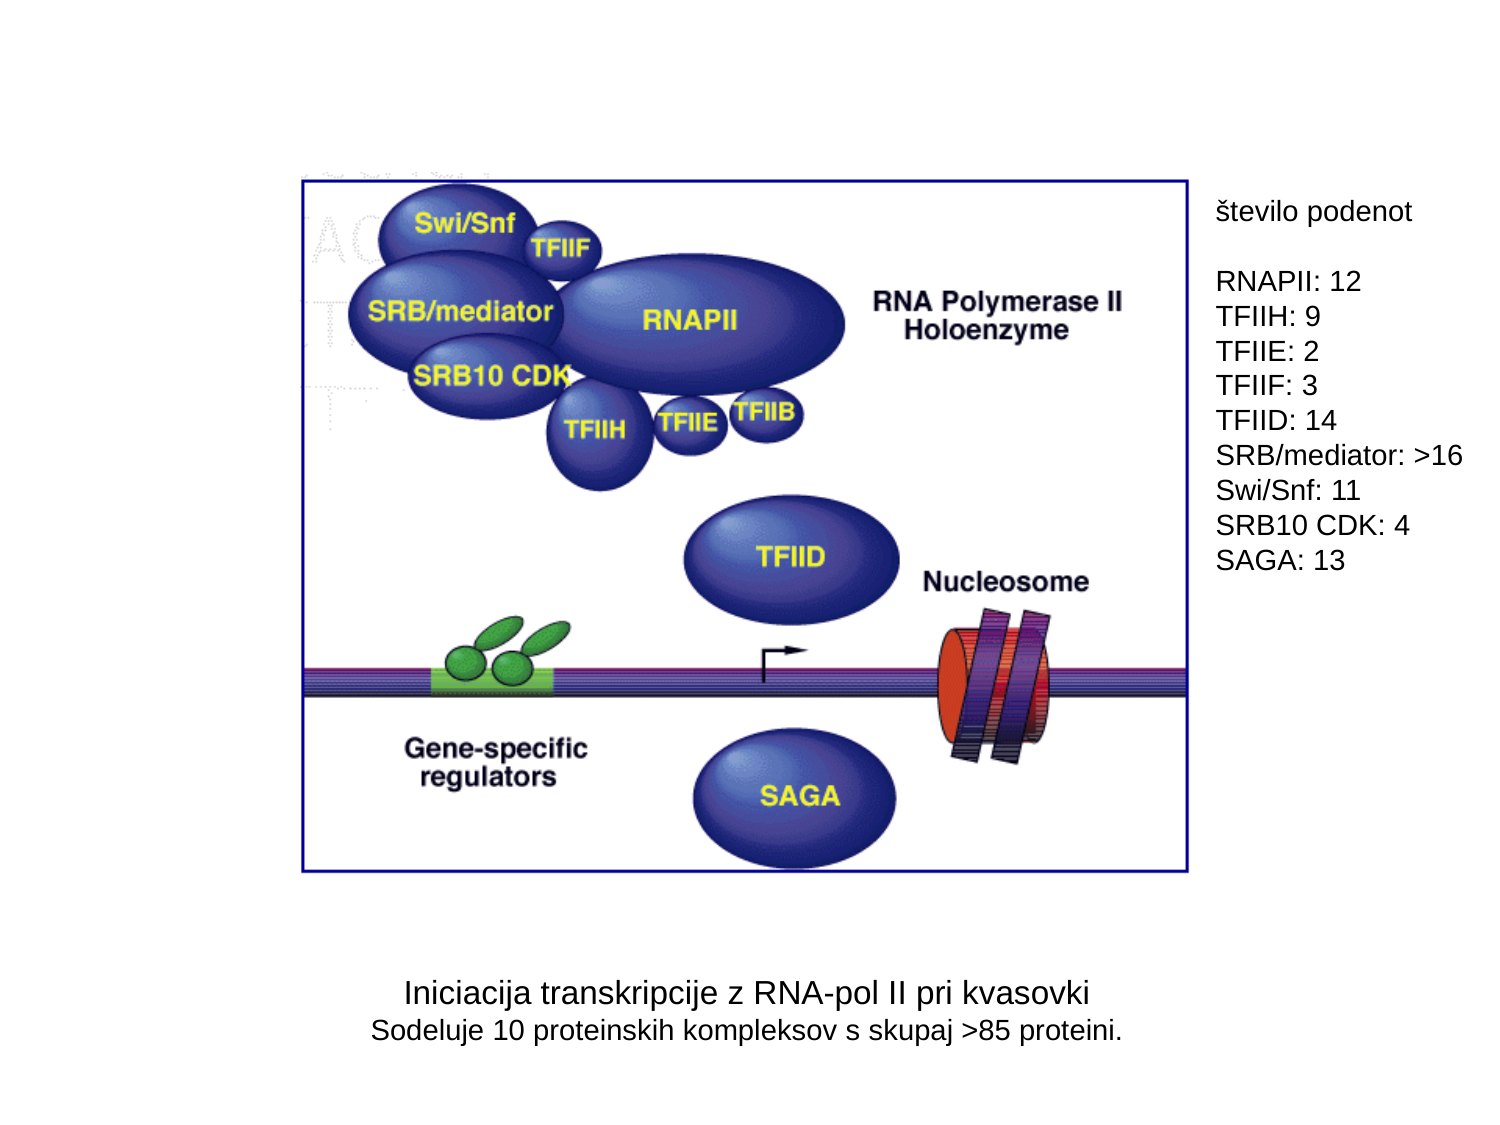

število podenot
RNAPII: 12
TFIIH: 9
TFIIE: 2
TFIIF: 3
TFIID: 14
SRB/mediator: >16
Swi/Snf: 11
SRB10 CDK: 4
SAGA: 13
Iniciacija transkripcije z RNA-pol II pri kvasovki
Sodeluje 10 proteinskih kompleksov s skupaj >85 proteini.